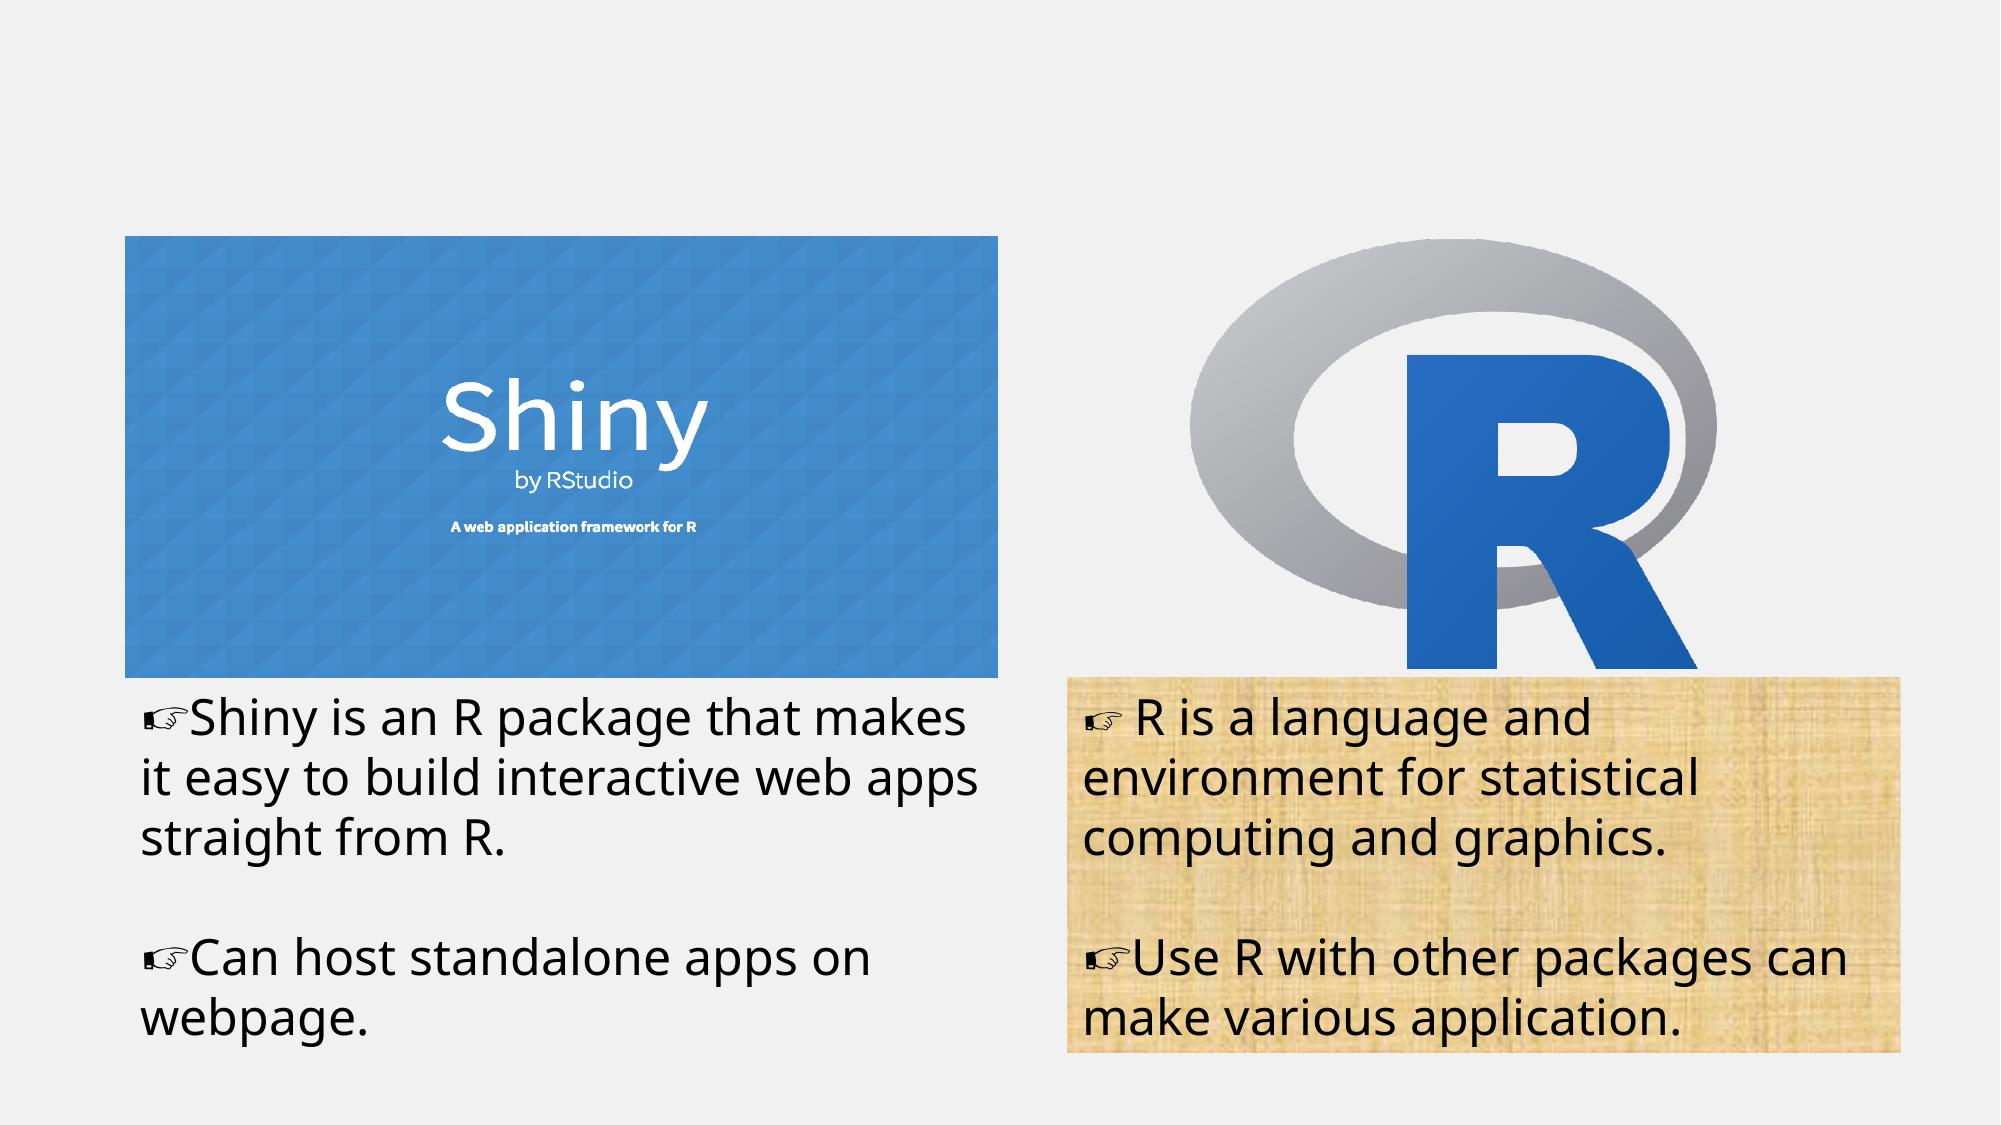

 R is a language and environment for statistical computing and graphics.
Use R with other packages can make various application.
Shiny is an R package that makes it easy to build interactive web apps straight from R.
Can host standalone apps on webpage.